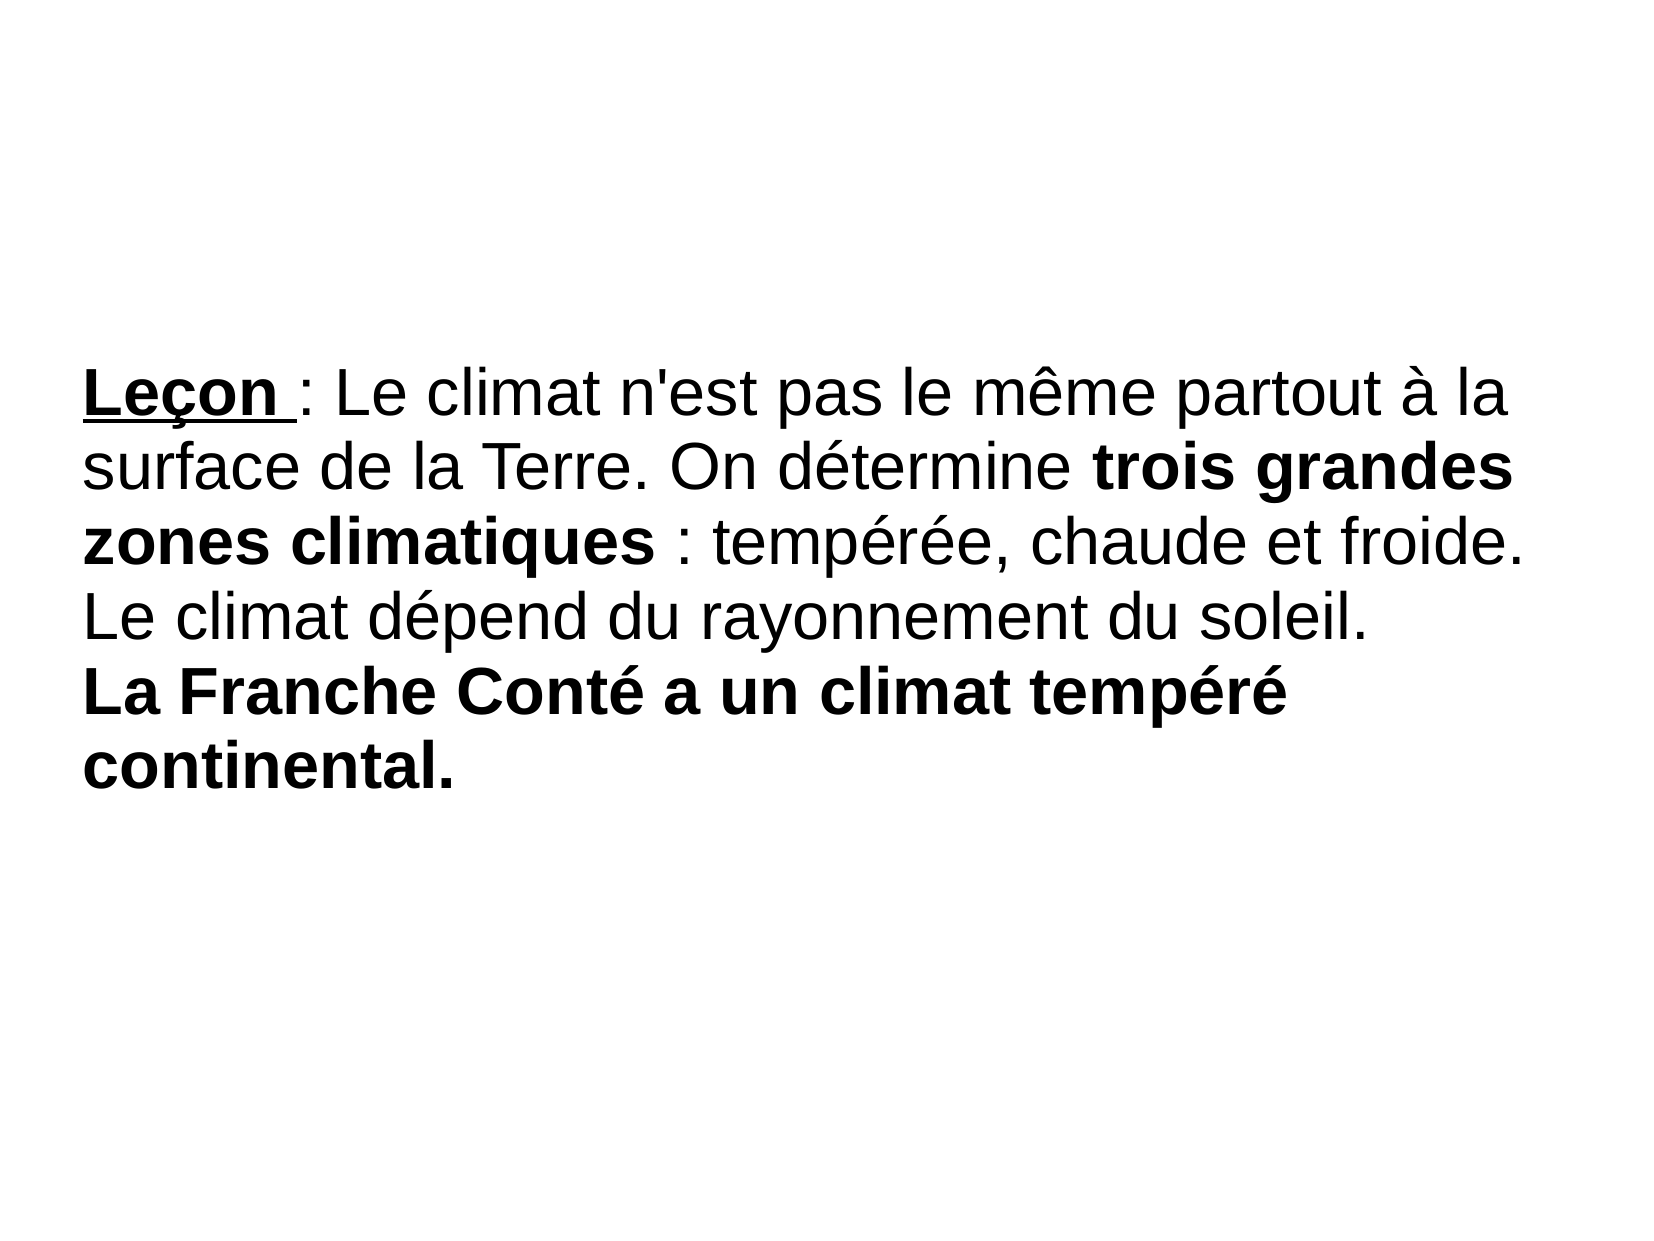

# Leçon : Le climat n'est pas le même partout à la surface de la Terre. On détermine trois grandes zones climatiques : tempérée, chaude et froide. Le climat dépend du rayonnement du soleil.
La Franche Conté a un climat tempéré continental.